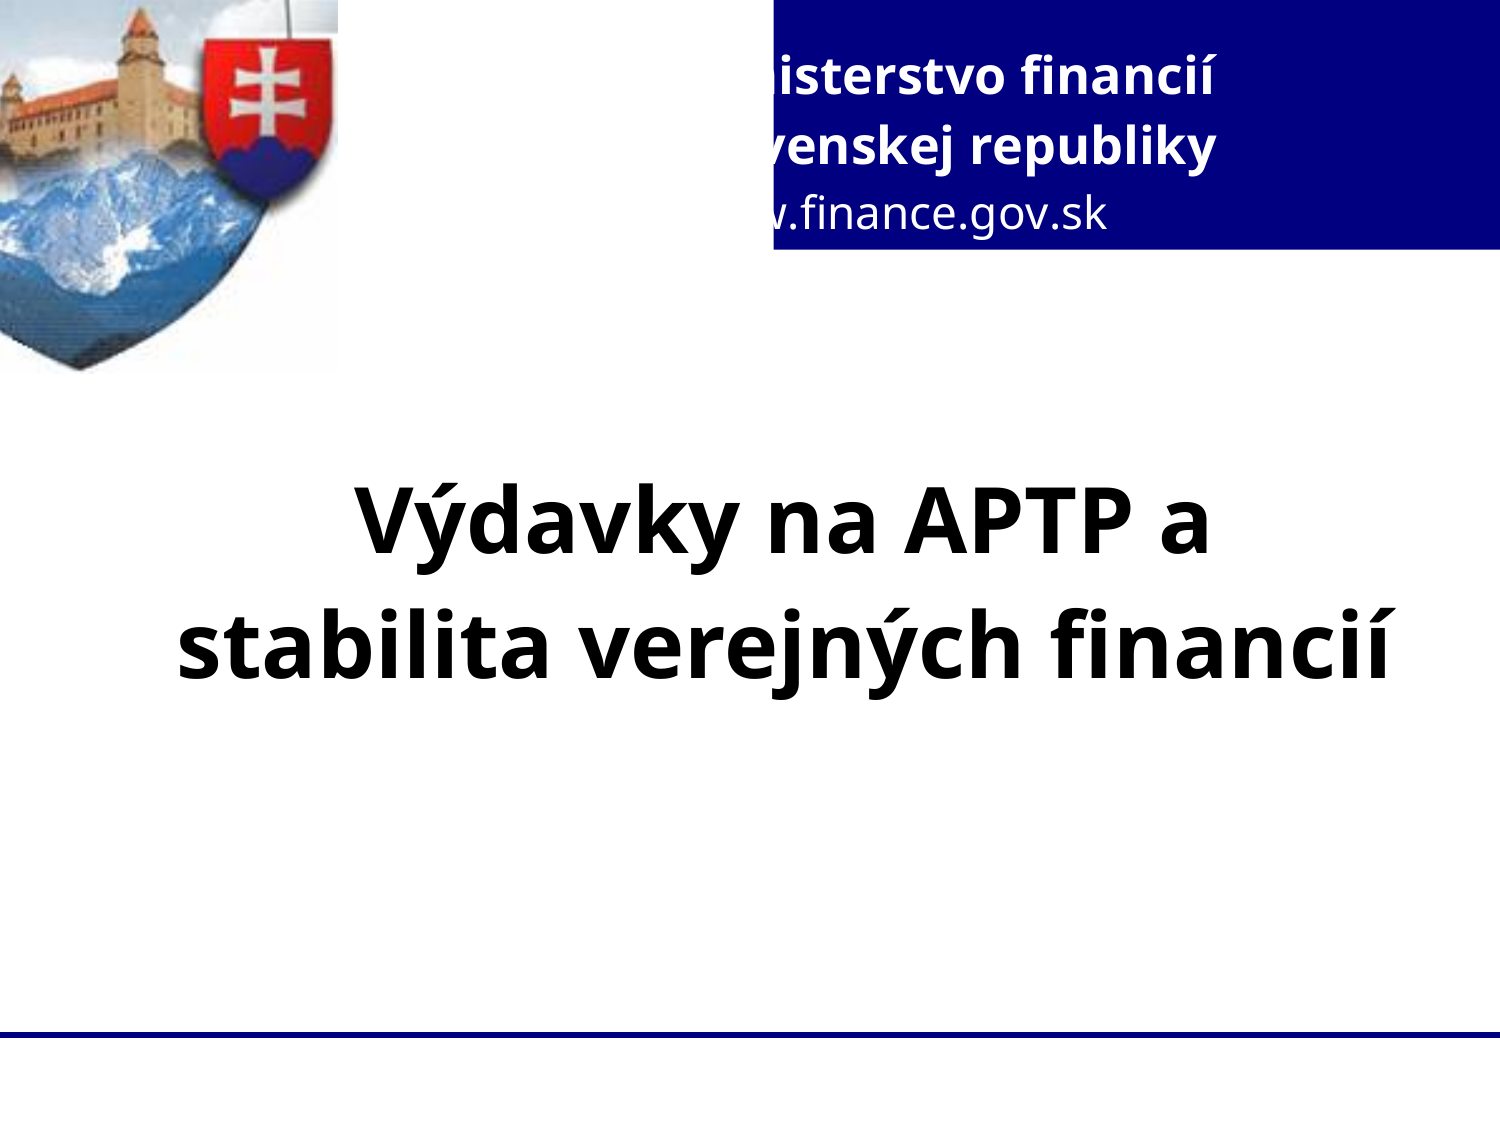

# Výdavky na APTP a stabilita verejných financií